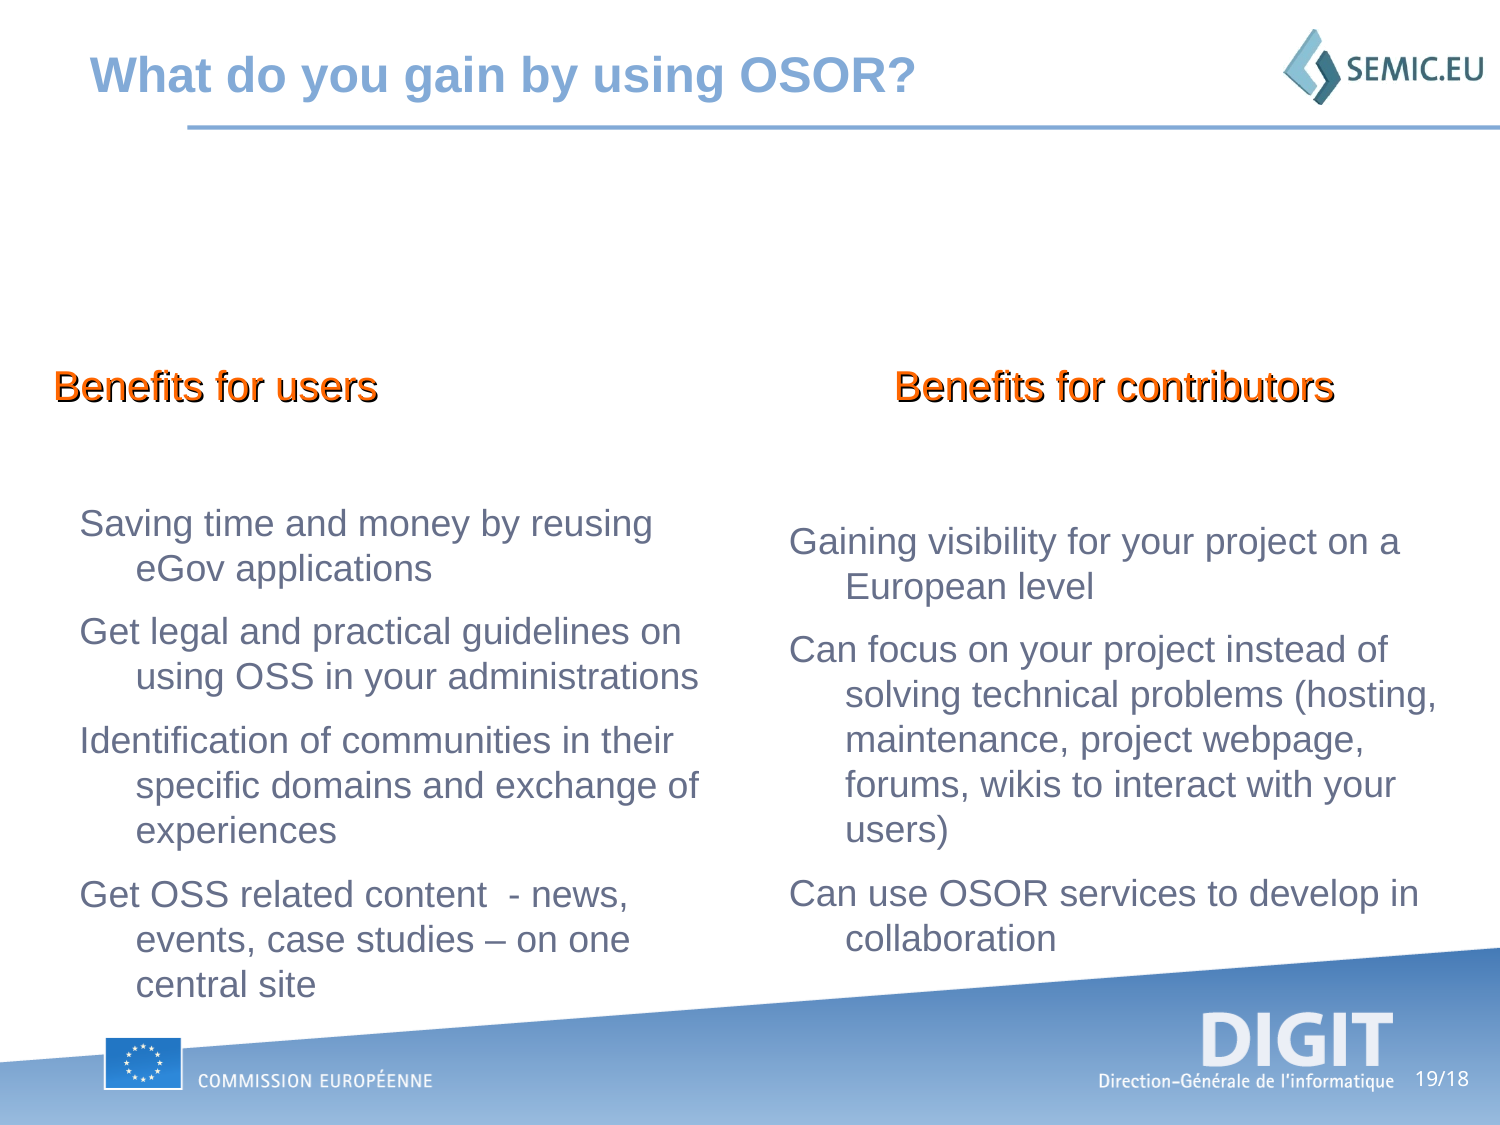

# What do you gain by using OSOR?
Benefits for users
Benefits for contributors
Saving time and money by reusing eGov applications
Get legal and practical guidelines on using OSS in your administrations
Identification of communities in their specific domains and exchange of experiences
Get OSS related content - news, events, case studies – on one central site
Gaining visibility for your project on a European level
Can focus on your project instead of solving technical problems (hosting, maintenance, project webpage, forums, wikis to interact with your users)
Can use OSOR services to develop in collaboration